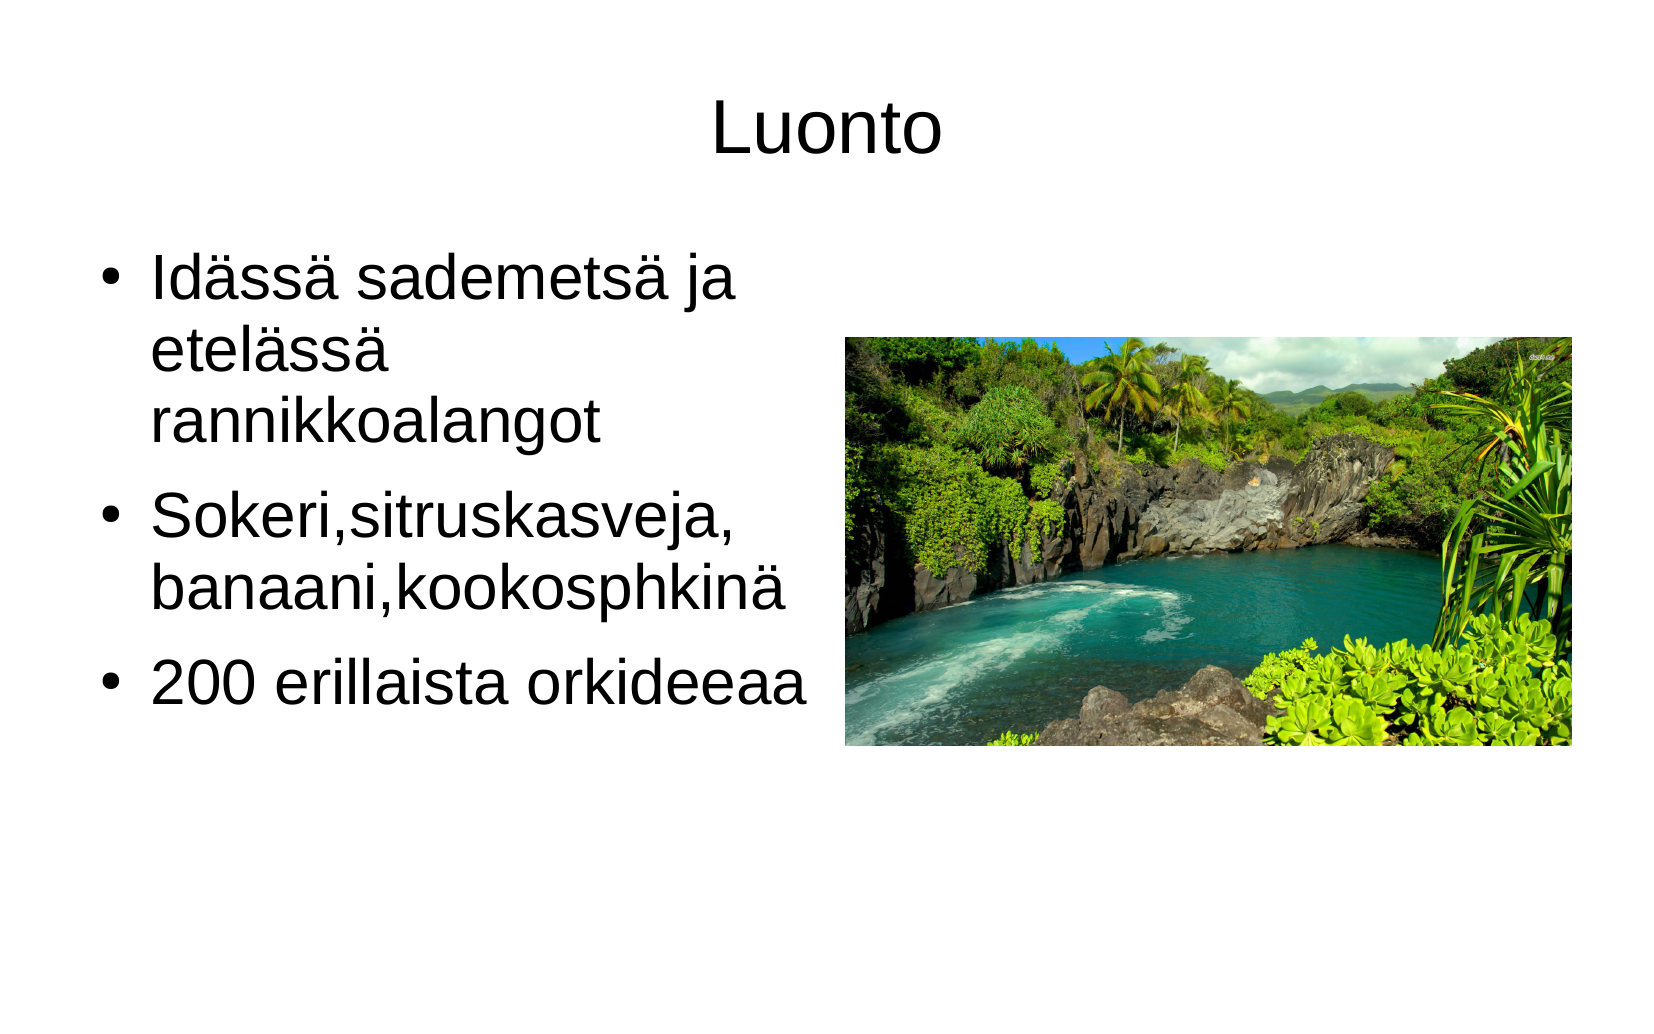

# Luonto
Idässä sademetsä ja etelässä rannikkoalangot
Sokeri,sitruskasveja, banaani,kookosphkinä
200 erillaista orkideeaa